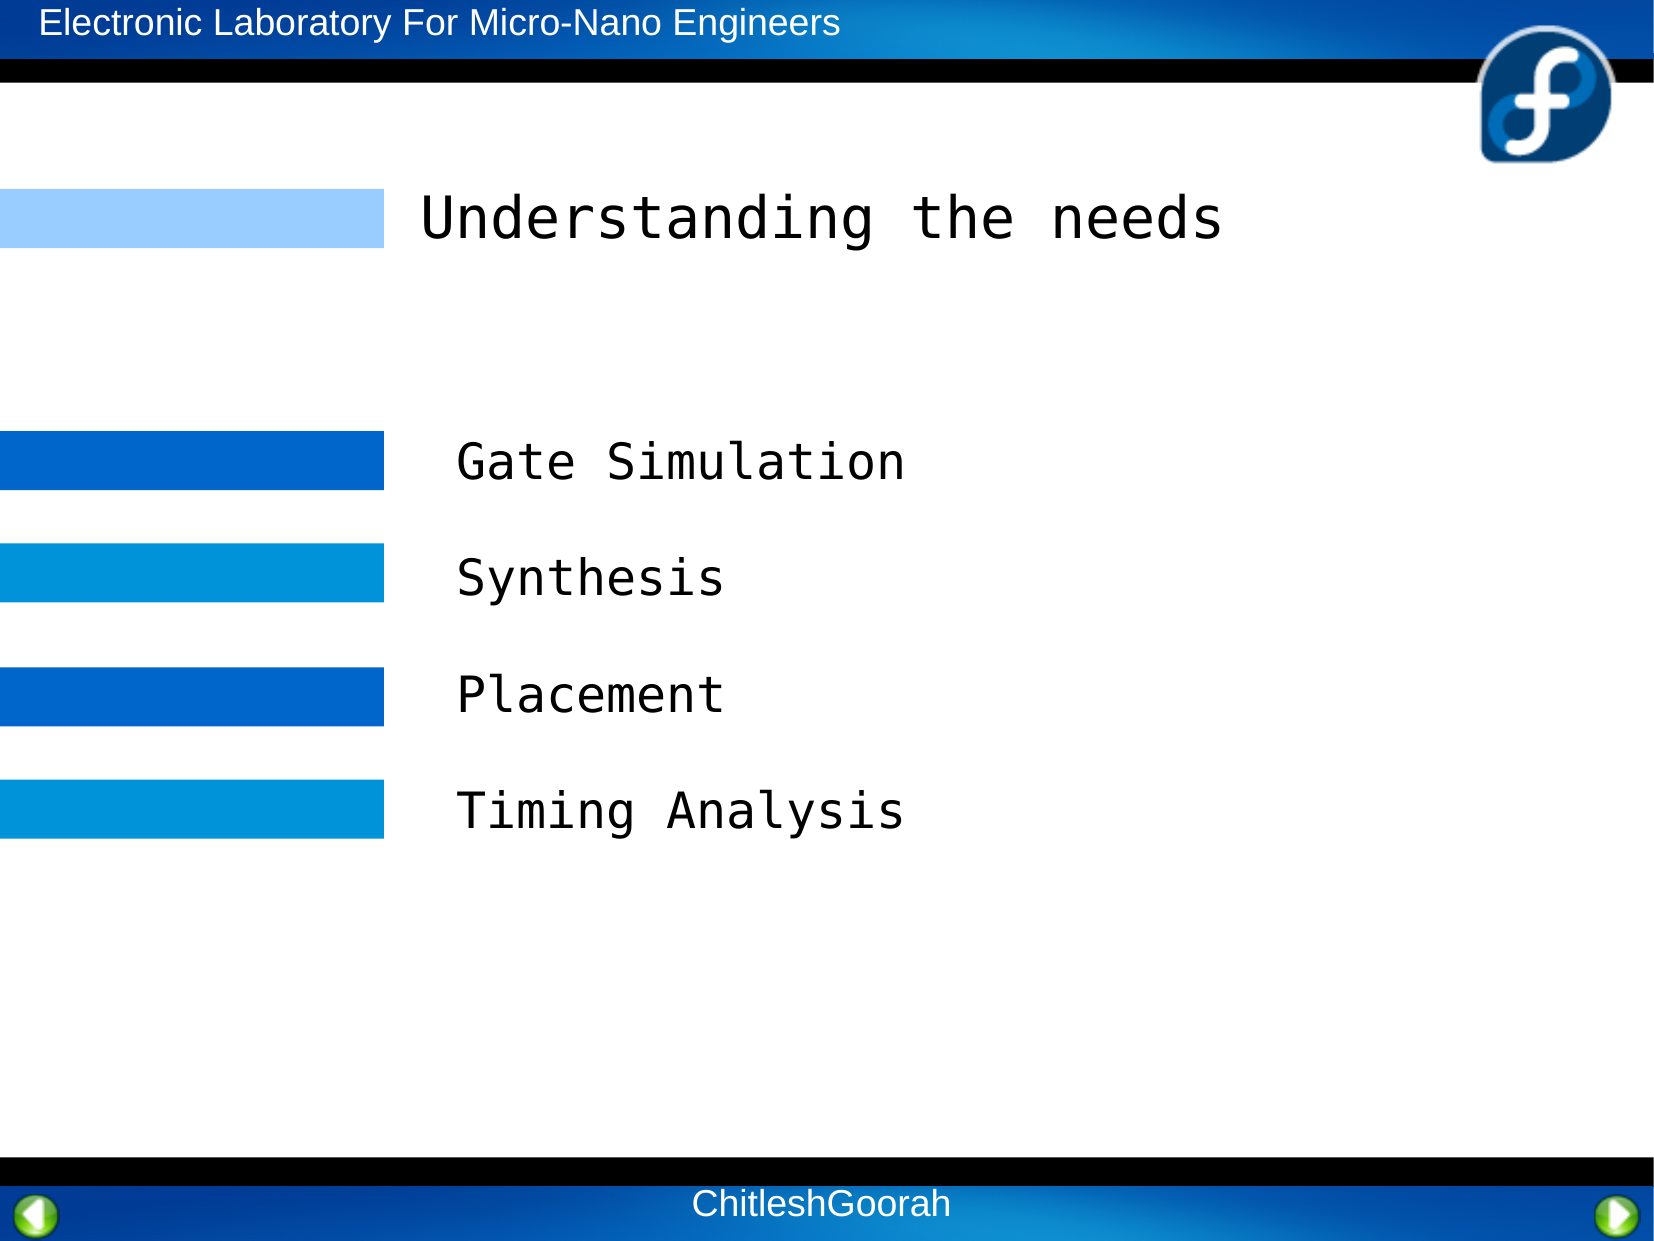

Understanding the needs
Gate Simulation
Synthesis
Placement
Timing Analysis